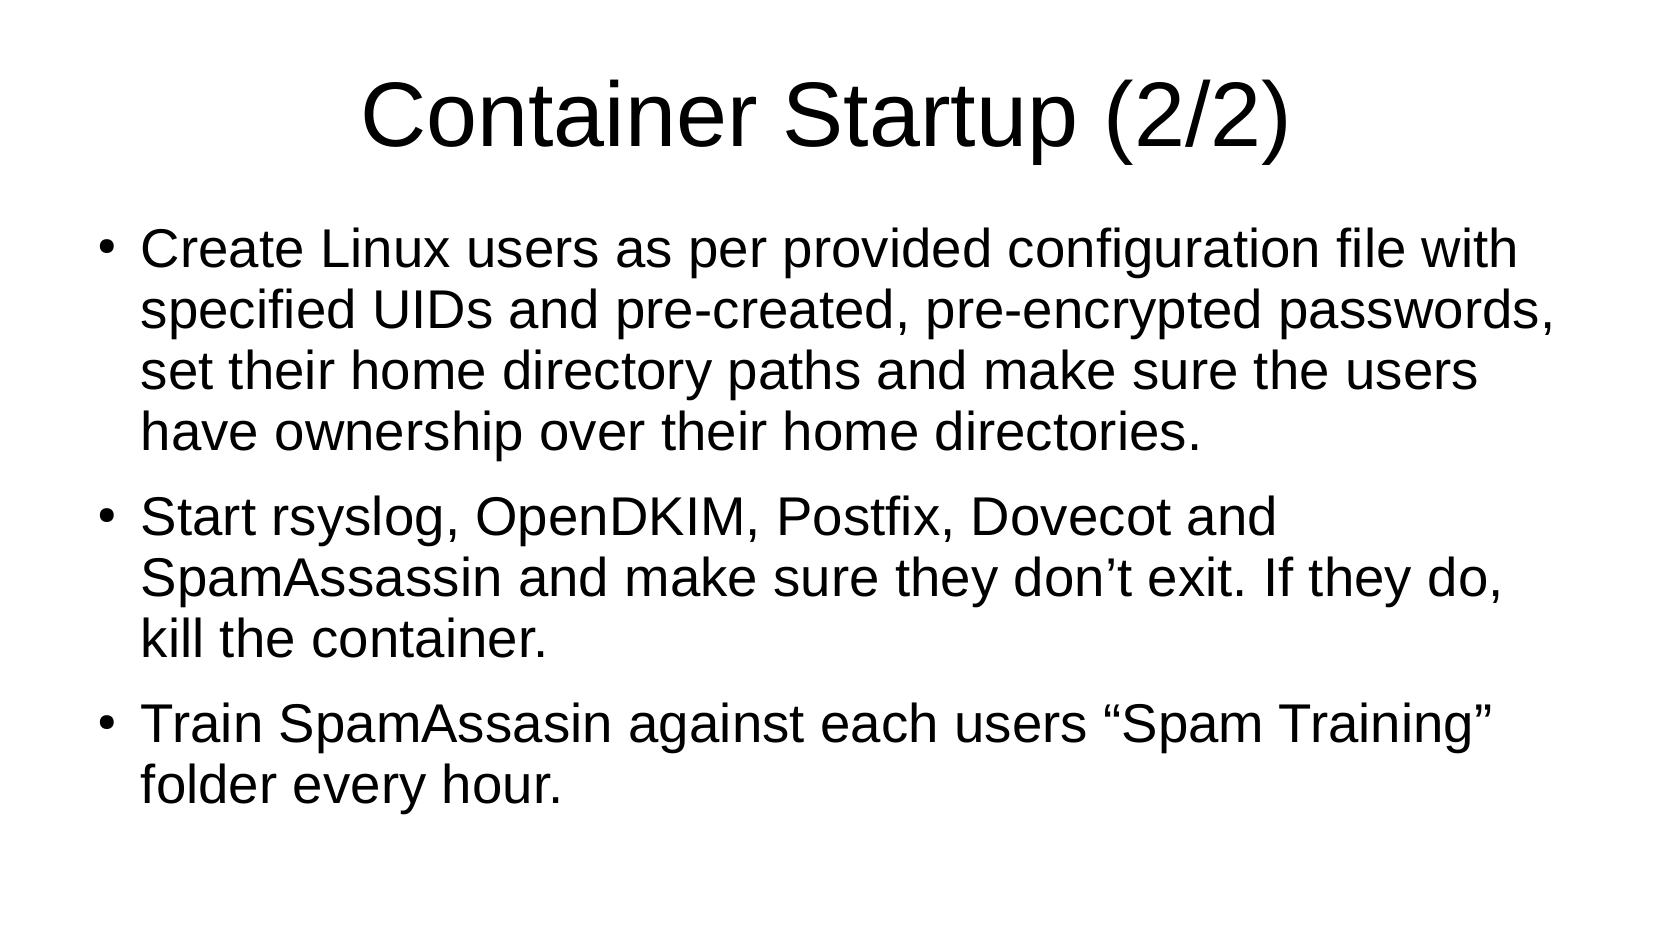

# Container Startup (2/2)
Create Linux users as per provided configuration file with specified UIDs and pre-created, pre-encrypted passwords, set their home directory paths and make sure the users have ownership over their home directories.
Start rsyslog, OpenDKIM, Postfix, Dovecot and SpamAssassin and make sure they don’t exit. If they do, kill the container.
Train SpamAssasin against each users “Spam Training” folder every hour.